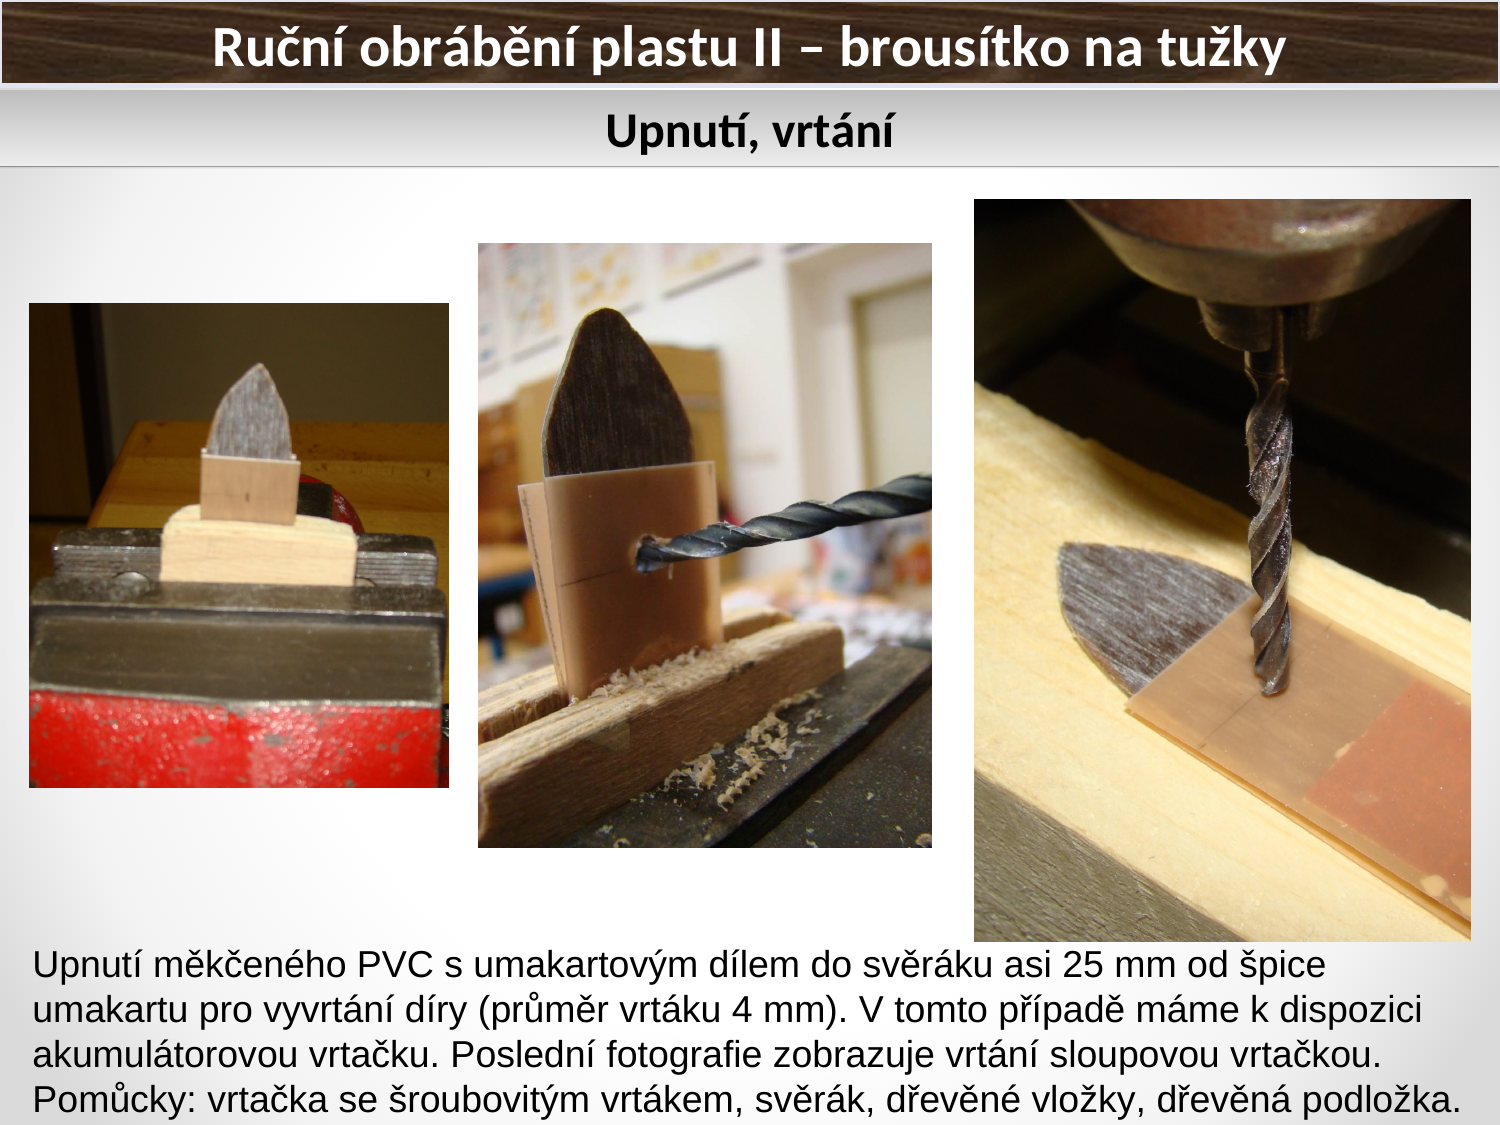

Ruční obrábění plastu II – brousítko na tužky
Upnutí, vrtání
Upnutí měkčeného PVC s umakartovým dílem do svěráku asi 25 mm od špice umakartu pro vyvrtání díry (průměr vrtáku 4 mm). V tomto případě máme k dispozici akumulátorovou vrtačku. Poslední fotografie zobrazuje vrtání sloupovou vrtačkou.
Pomůcky: vrtačka se šroubovitým vrtákem, svěrák, dřevěné vložky, dřevěná podložka.